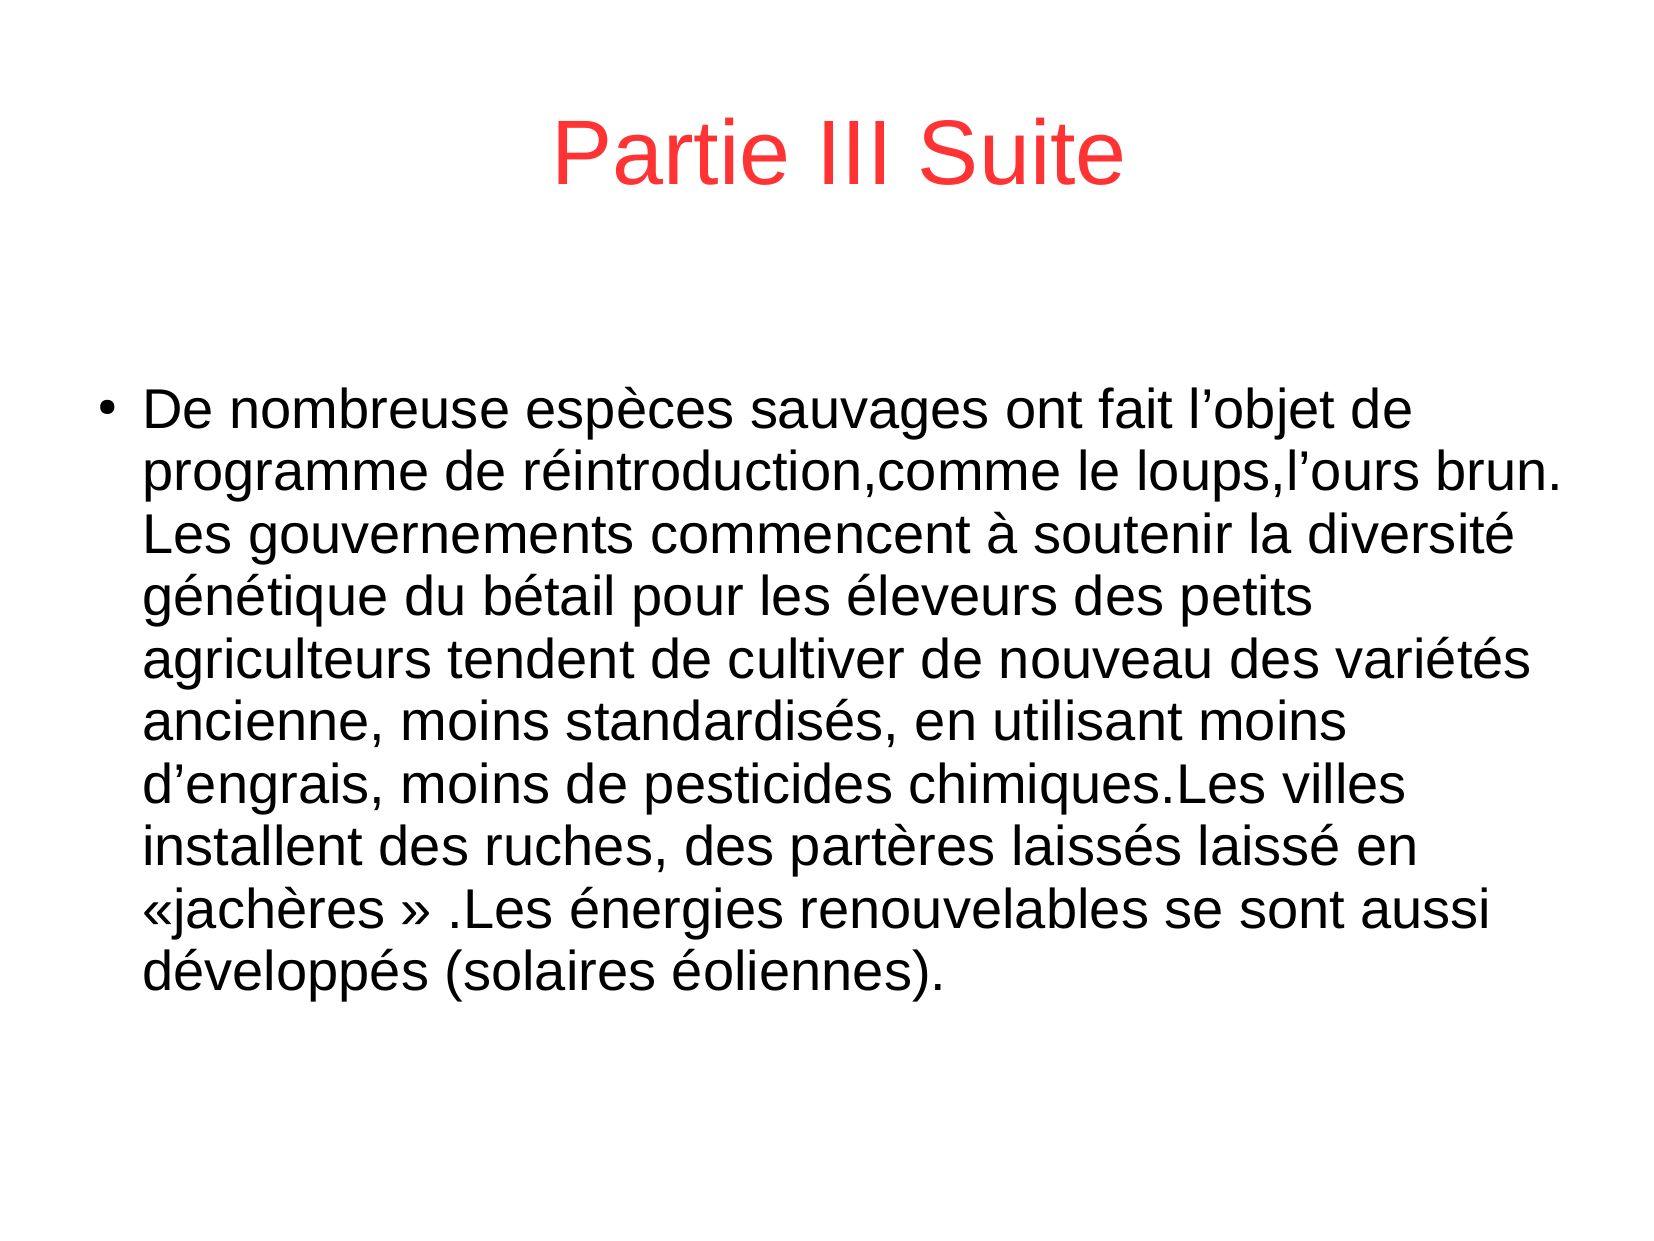

# Partie III Suite
De nombreuse espèces sauvages ont fait l’objet de programme de réintroduction,comme le loups,l’ours brun. Les gouvernements commencent à soutenir la diversité génétique du bétail pour les éleveurs des petits agriculteurs tendent de cultiver de nouveau des variétés ancienne, moins standardisés, en utilisant moins d’engrais, moins de pesticides chimiques.Les villes installent des ruches, des partères laissés laissé en «jachères » .Les énergies renouvelables se sont aussi développés (solaires éoliennes).